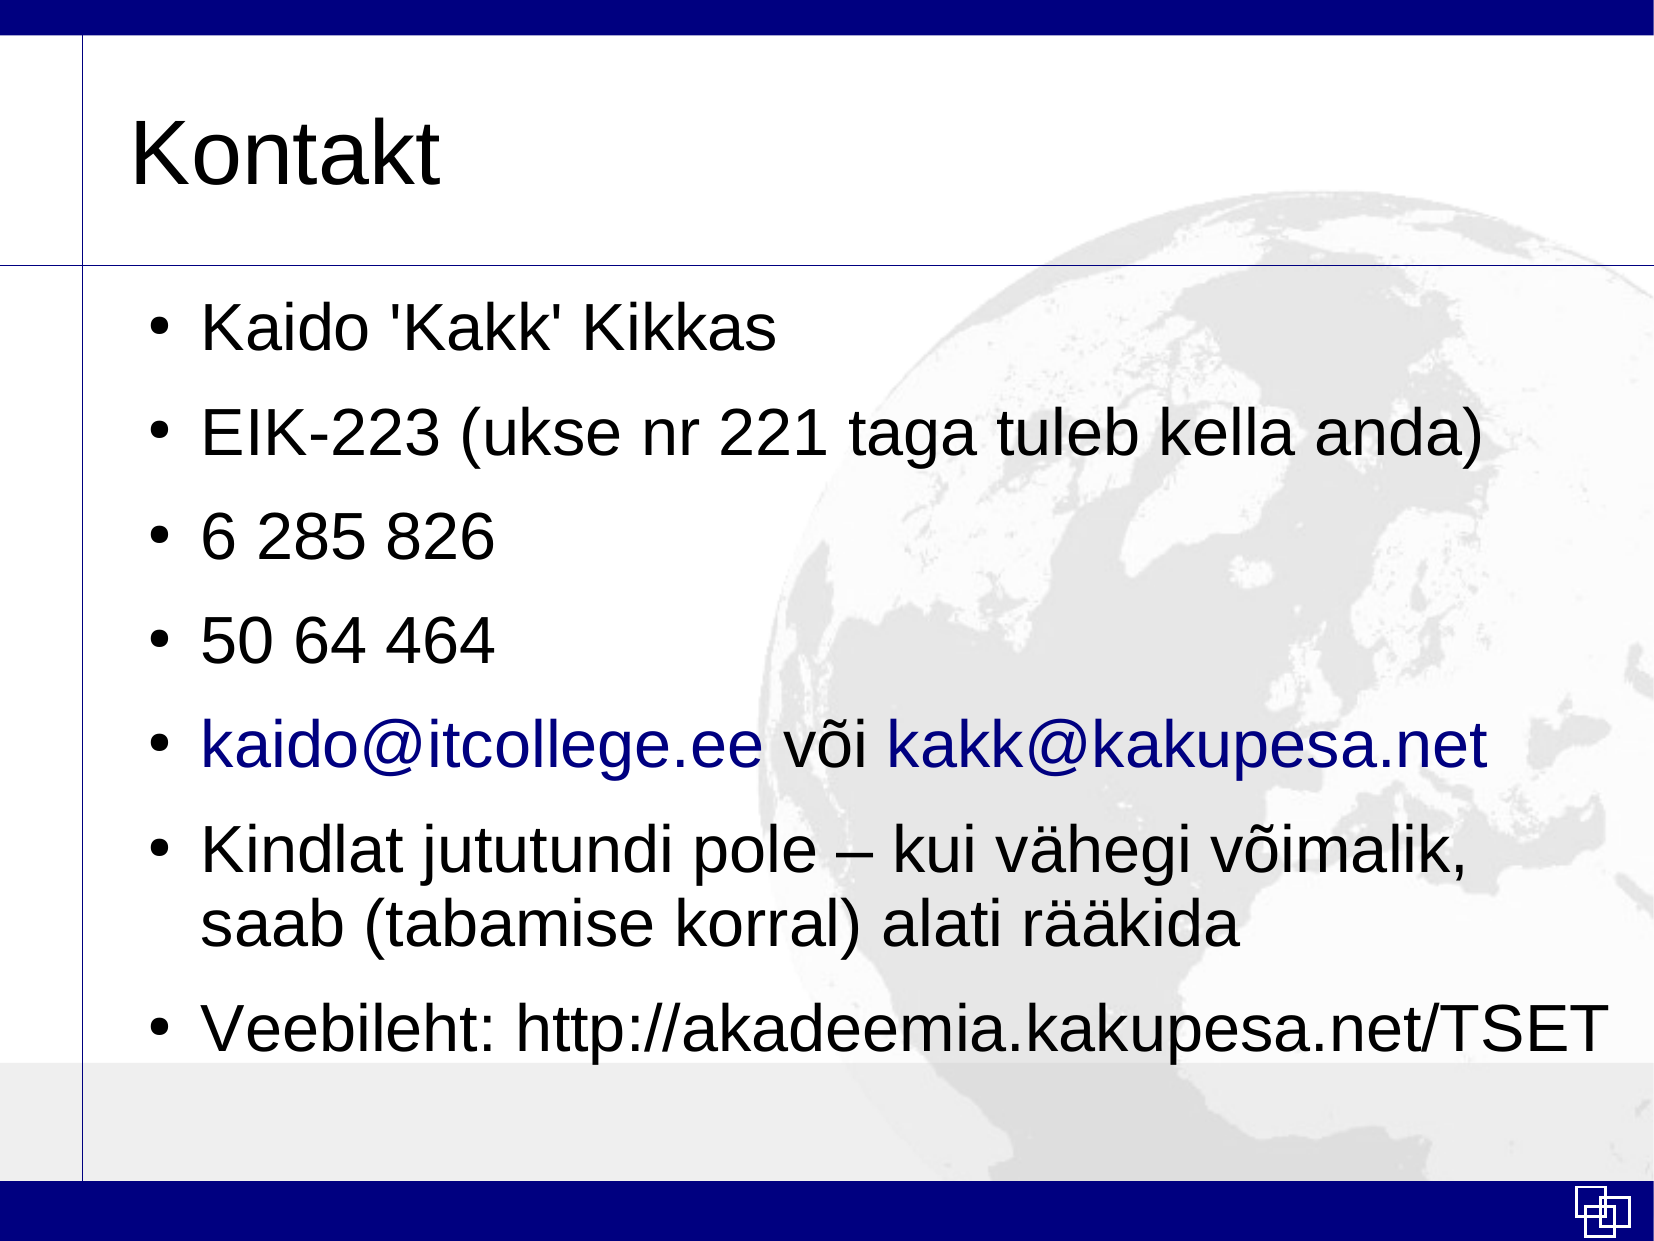

# Kontakt
Kaido 'Kakk' Kikkas
EIK-223 (ukse nr 221 taga tuleb kella anda)
6 285 826
50 64 464
kaido@itcollege.ee või kakk@kakupesa.net
Kindlat jututundi pole – kui vähegi võimalik, saab (tabamise korral) alati rääkida
Veebileht: http://akadeemia.kakupesa.net/TSET